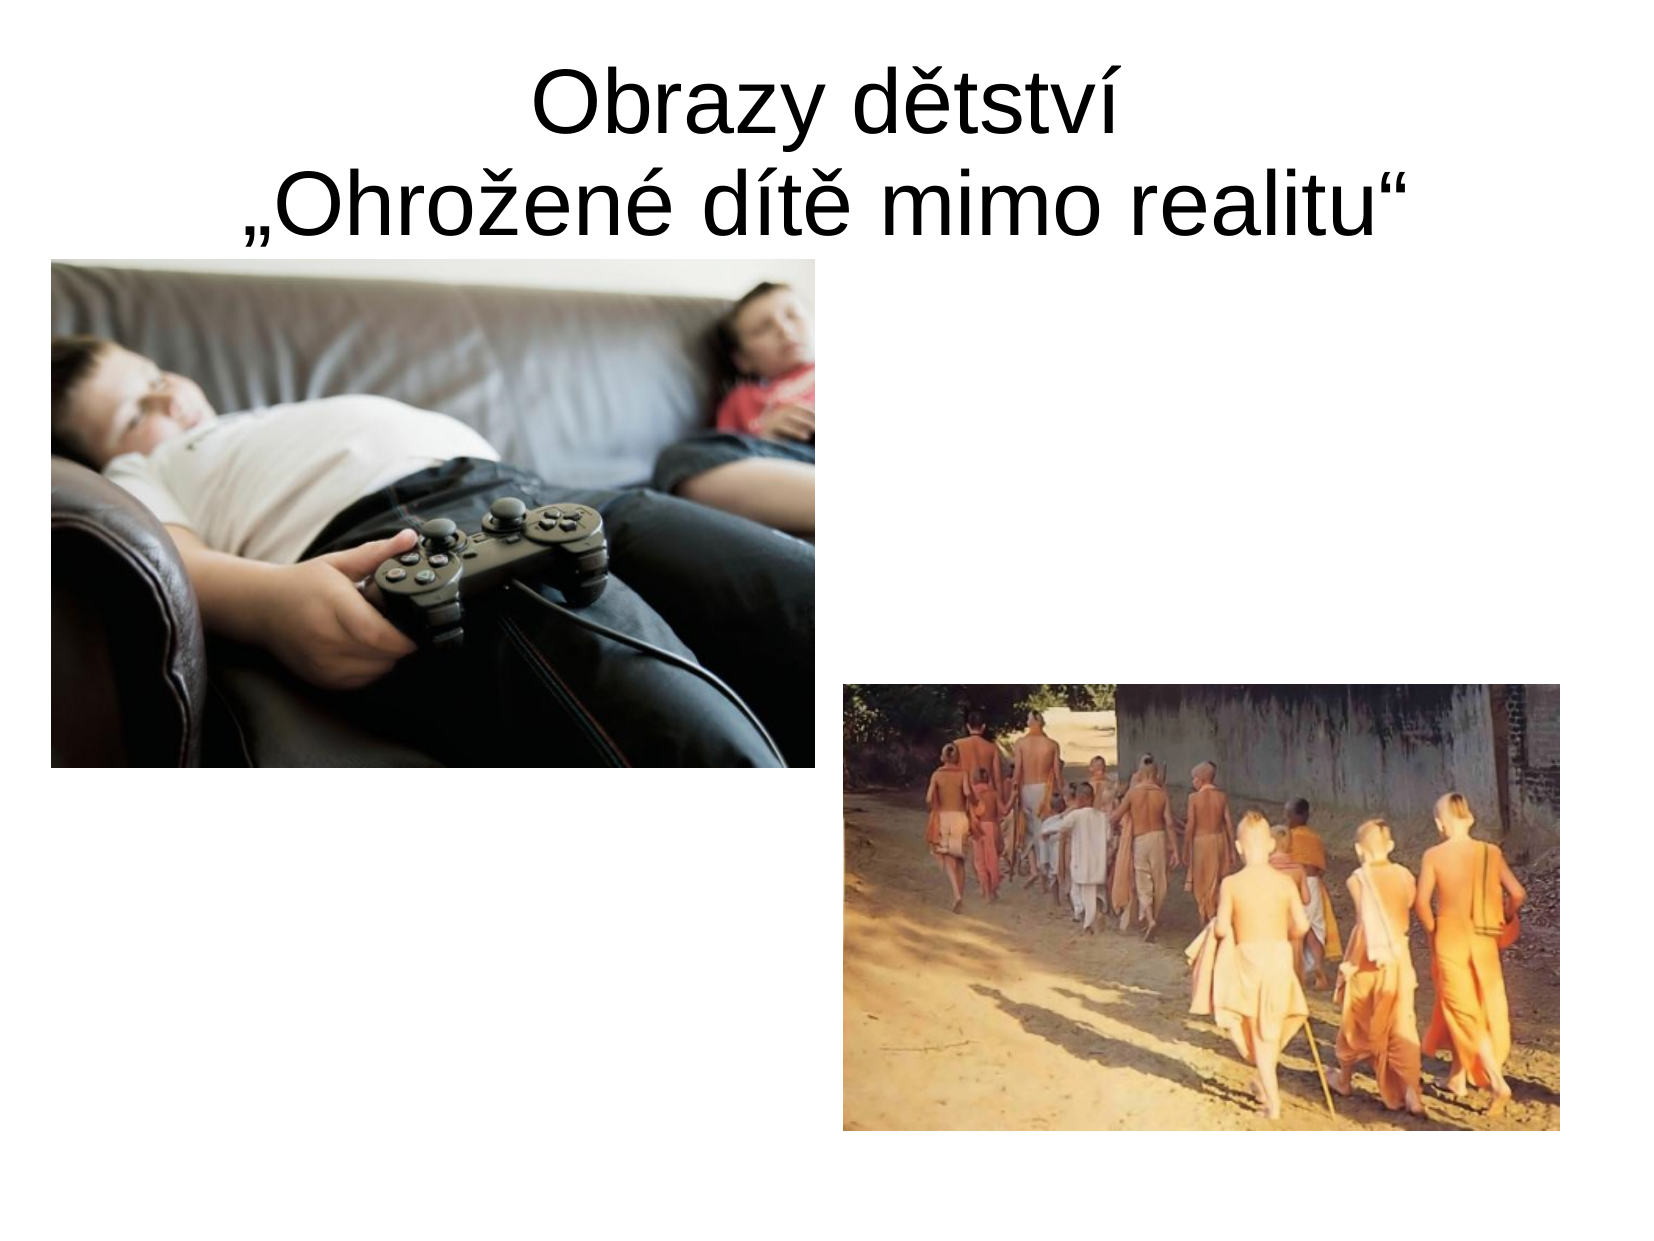

# Obrazy dětství „Ohrožené dítě mimo realitu“